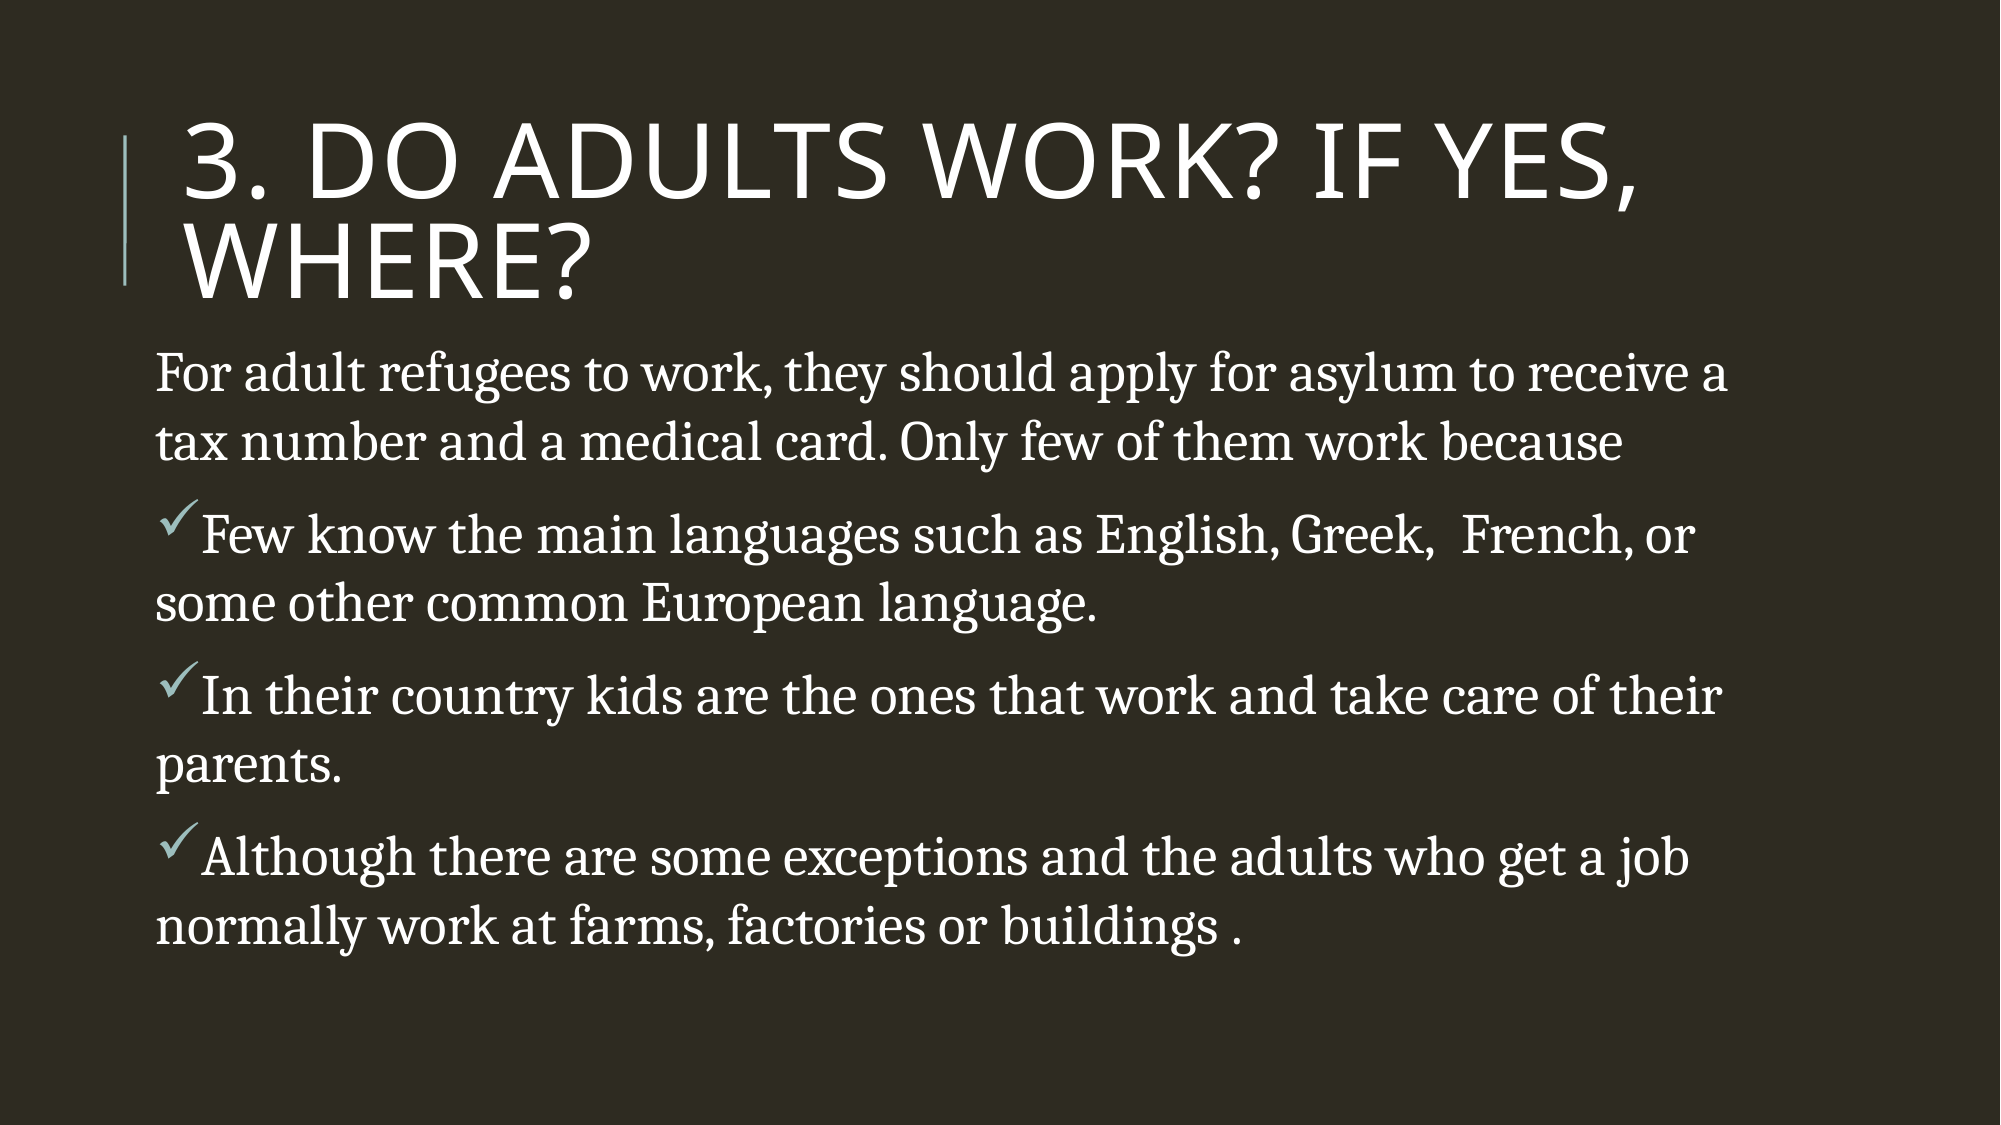

# 3. Do adults work? If yes, where?
For adult refugees to work, they should apply for asylum to receive a tax number and a medical card. Only few of them work because
Few know the main languages such as English, Greek,  French, or some other common European language.
In their country kids are the ones that work and take care of their parents.
Although there are some exceptions and the adults who get a job normally work at farms, factories or buildings .